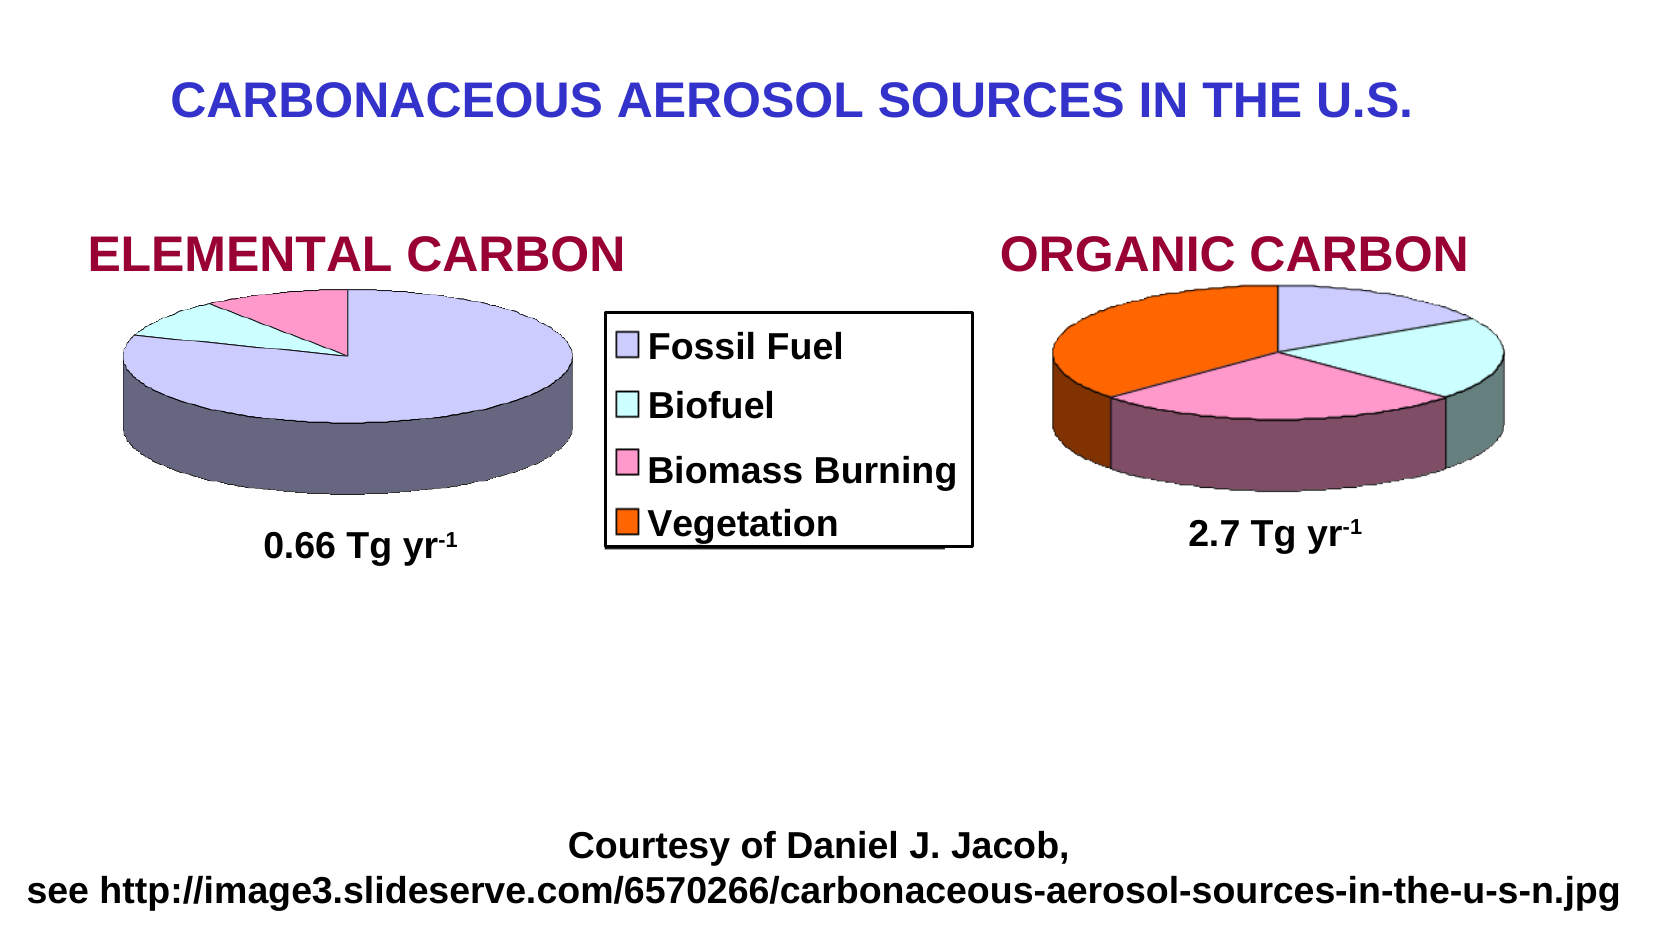

# CARBONACEOUS AEROSOL SOURCES IN THE U.S.
ELEMENTAL CARBON
ORGANIC CARBON
Fossil Fuel
Biofuel
Biomass Burning
Vegetation
2.7 Tg yr-1
0.66 Tg yr-1
Courtesy of Daniel J. Jacob,
see http://image3.slideserve.com/6570266/carbonaceous-aerosol-sources-in-the-u-s-n.jpg